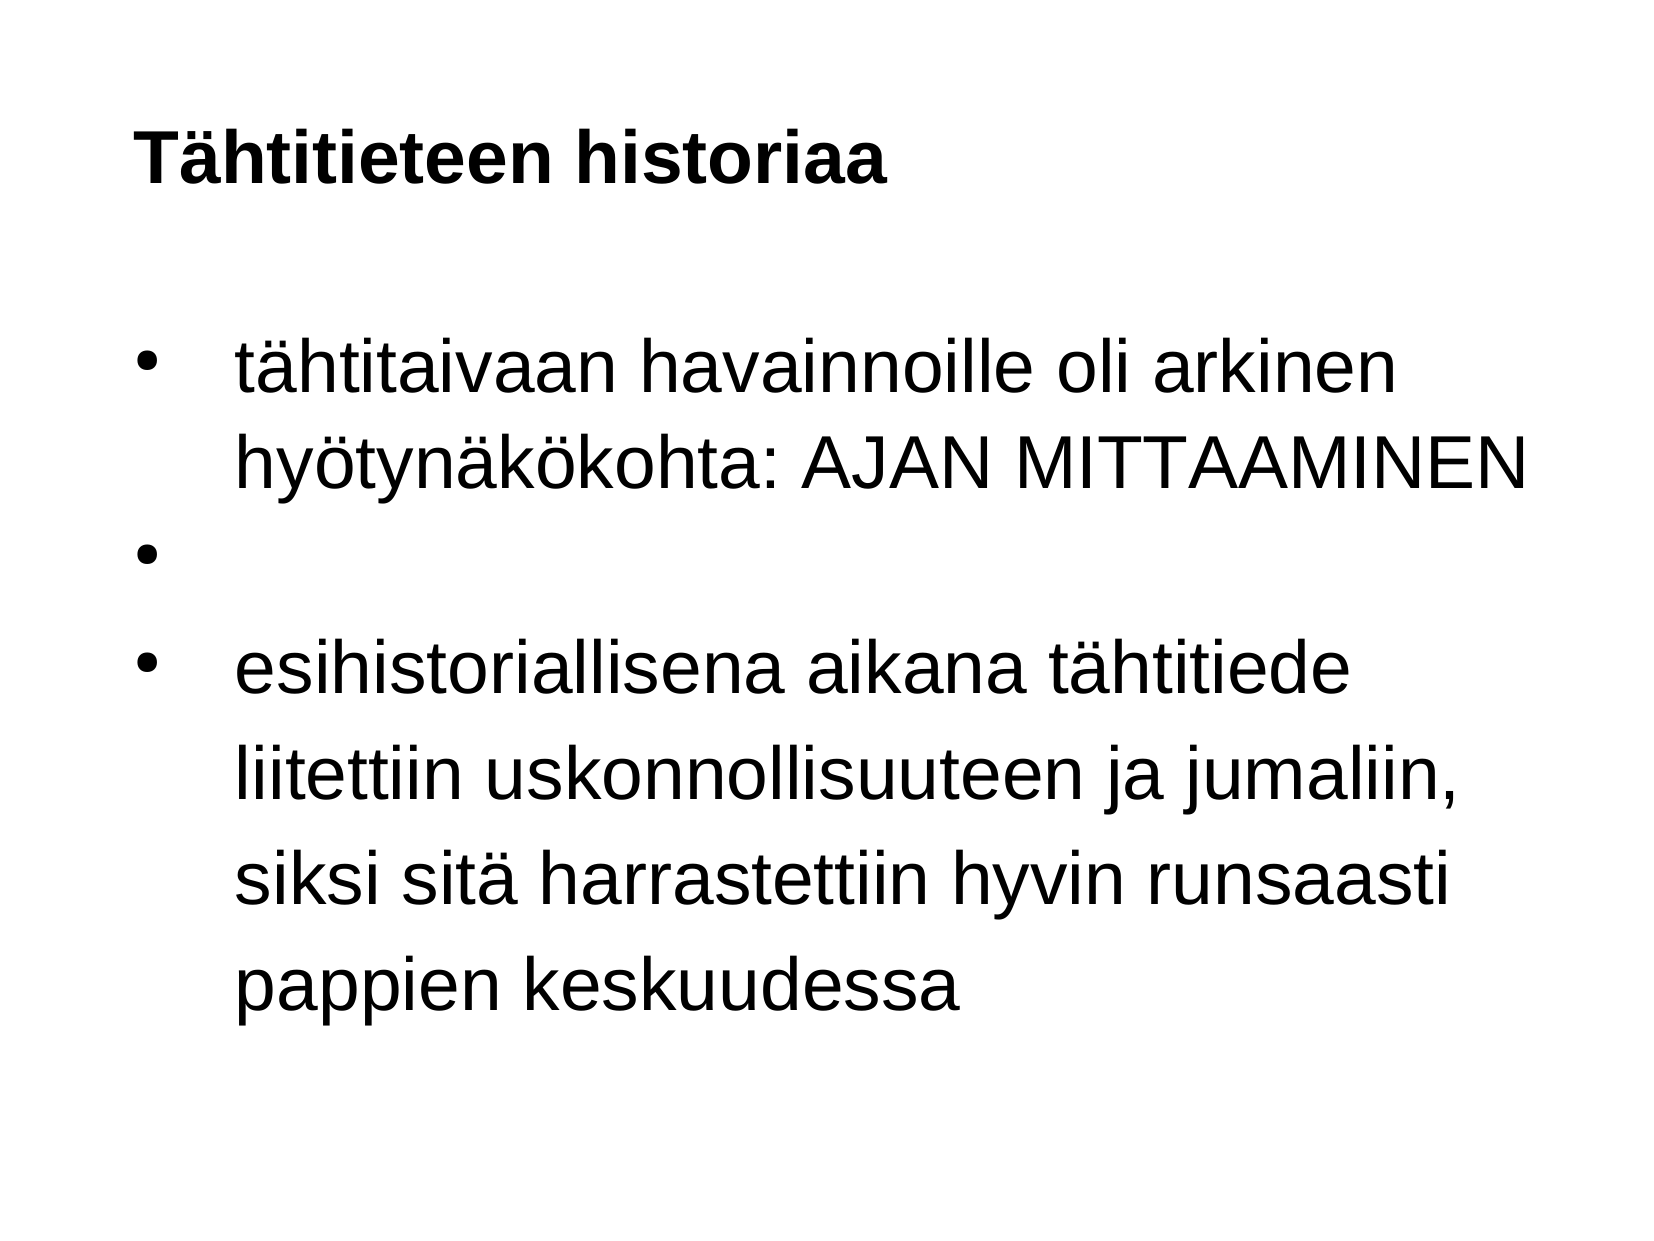

Tähtitieteen historiaa
tähtitaivaan havainnoille oli arkinen hyötynäkökohta: AJAN MITTAAMINEN
esihistoriallisena aikana tähtitiede liitettiin uskonnollisuuteen ja jumaliin, siksi sitä harrastettiin hyvin runsaasti pappien keskuudessa